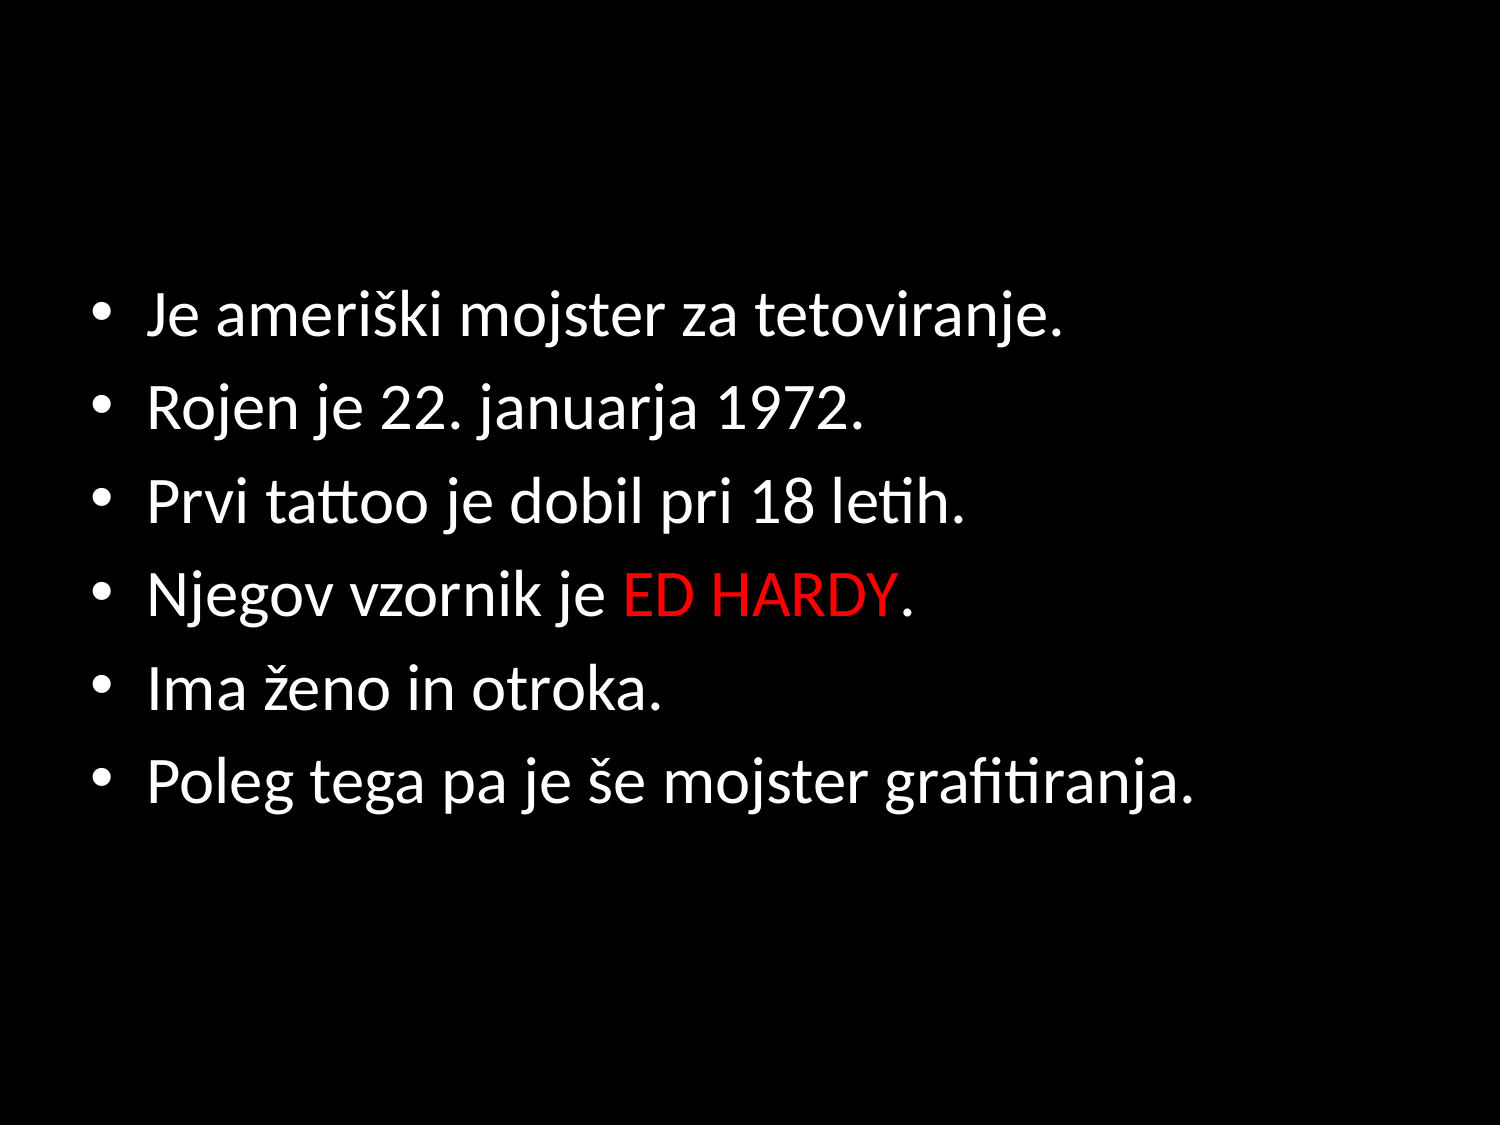

#
Je ameriški mojster za tetoviranje.
Rojen je 22. januarja 1972.
Prvi tattoo je dobil pri 18 letih.
Njegov vzornik je ED HARDY.
Ima ženo in otroka.
Poleg tega pa je še mojster grafitiranja.